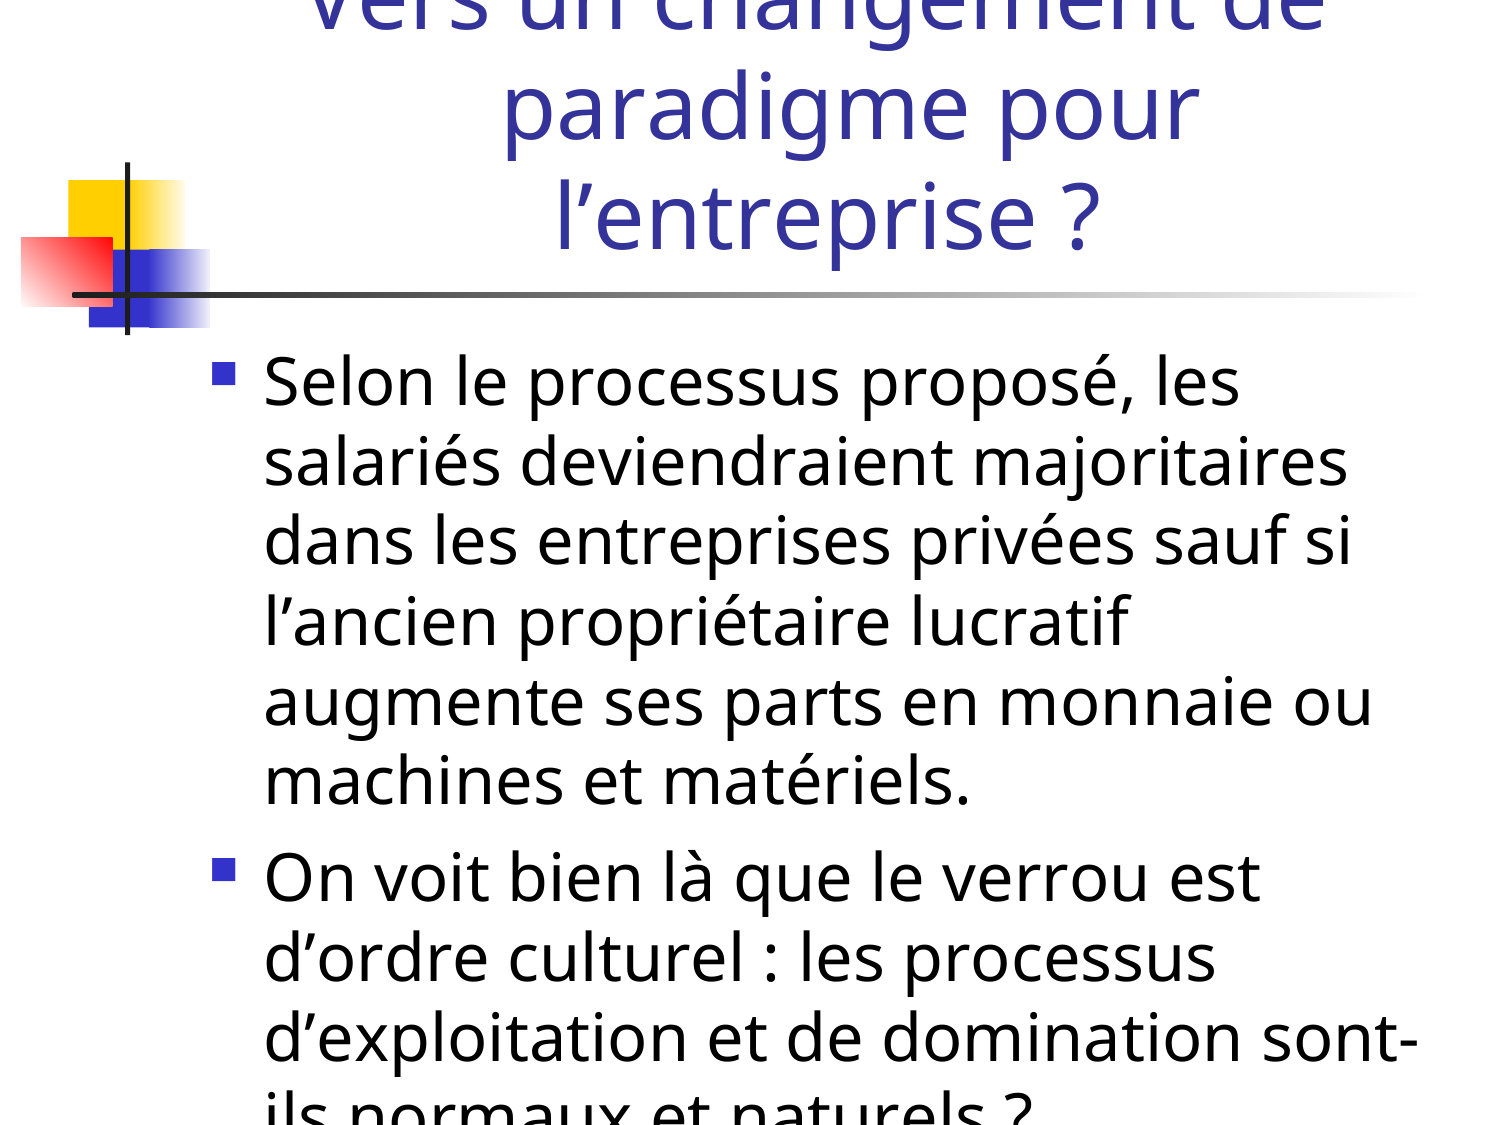

Vers un changement de
 paradigme pour l’entreprise ?
Selon le processus proposé, les salariés deviendraient majoritaires dans les entreprises privées sauf si l’ancien propriétaire lucratif augmente ses parts en monnaie ou machines et matériels.
On voit bien là que le verrou est d’ordre culturel : les processus d’exploitation et de domination sont-ils normaux et naturels ?